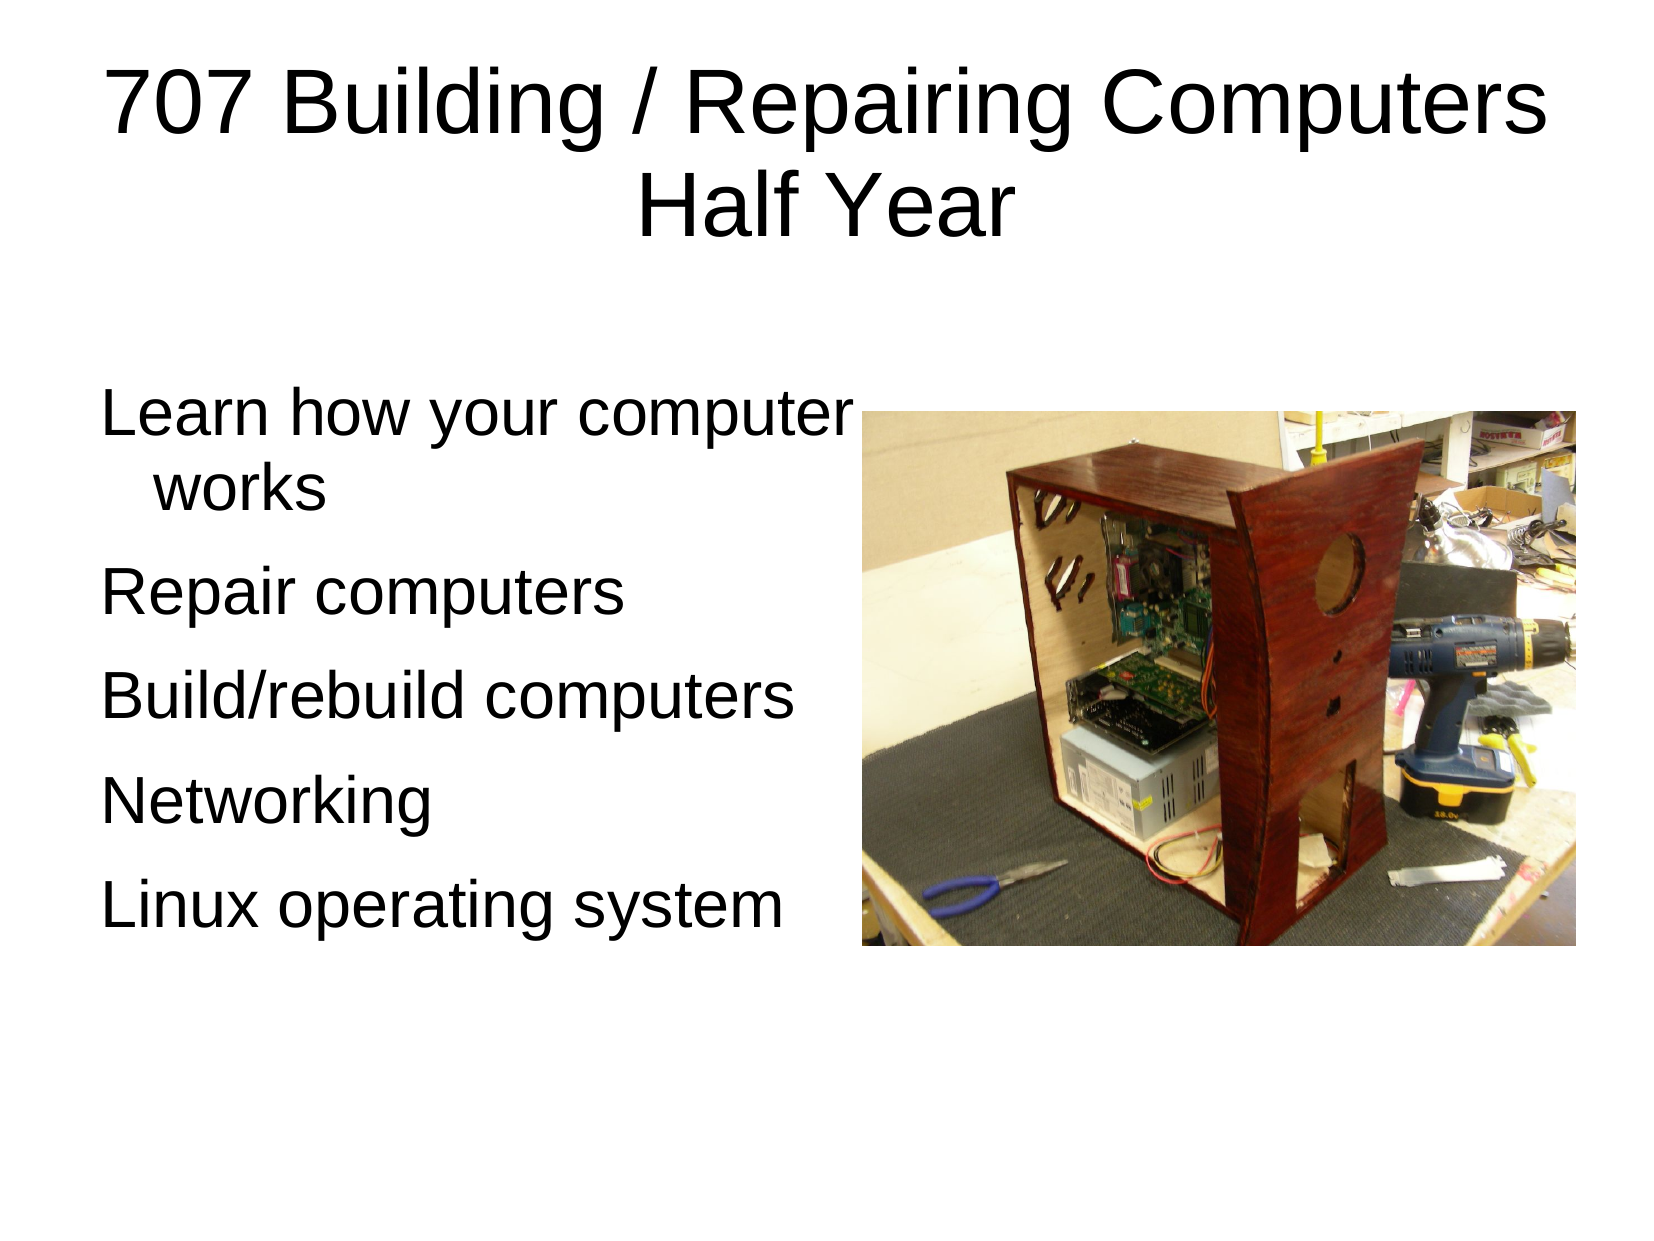

# 707 Building / Repairing Computers Half Year
Learn how your computer works
Repair computers
Build/rebuild computers
Networking
Linux operating system